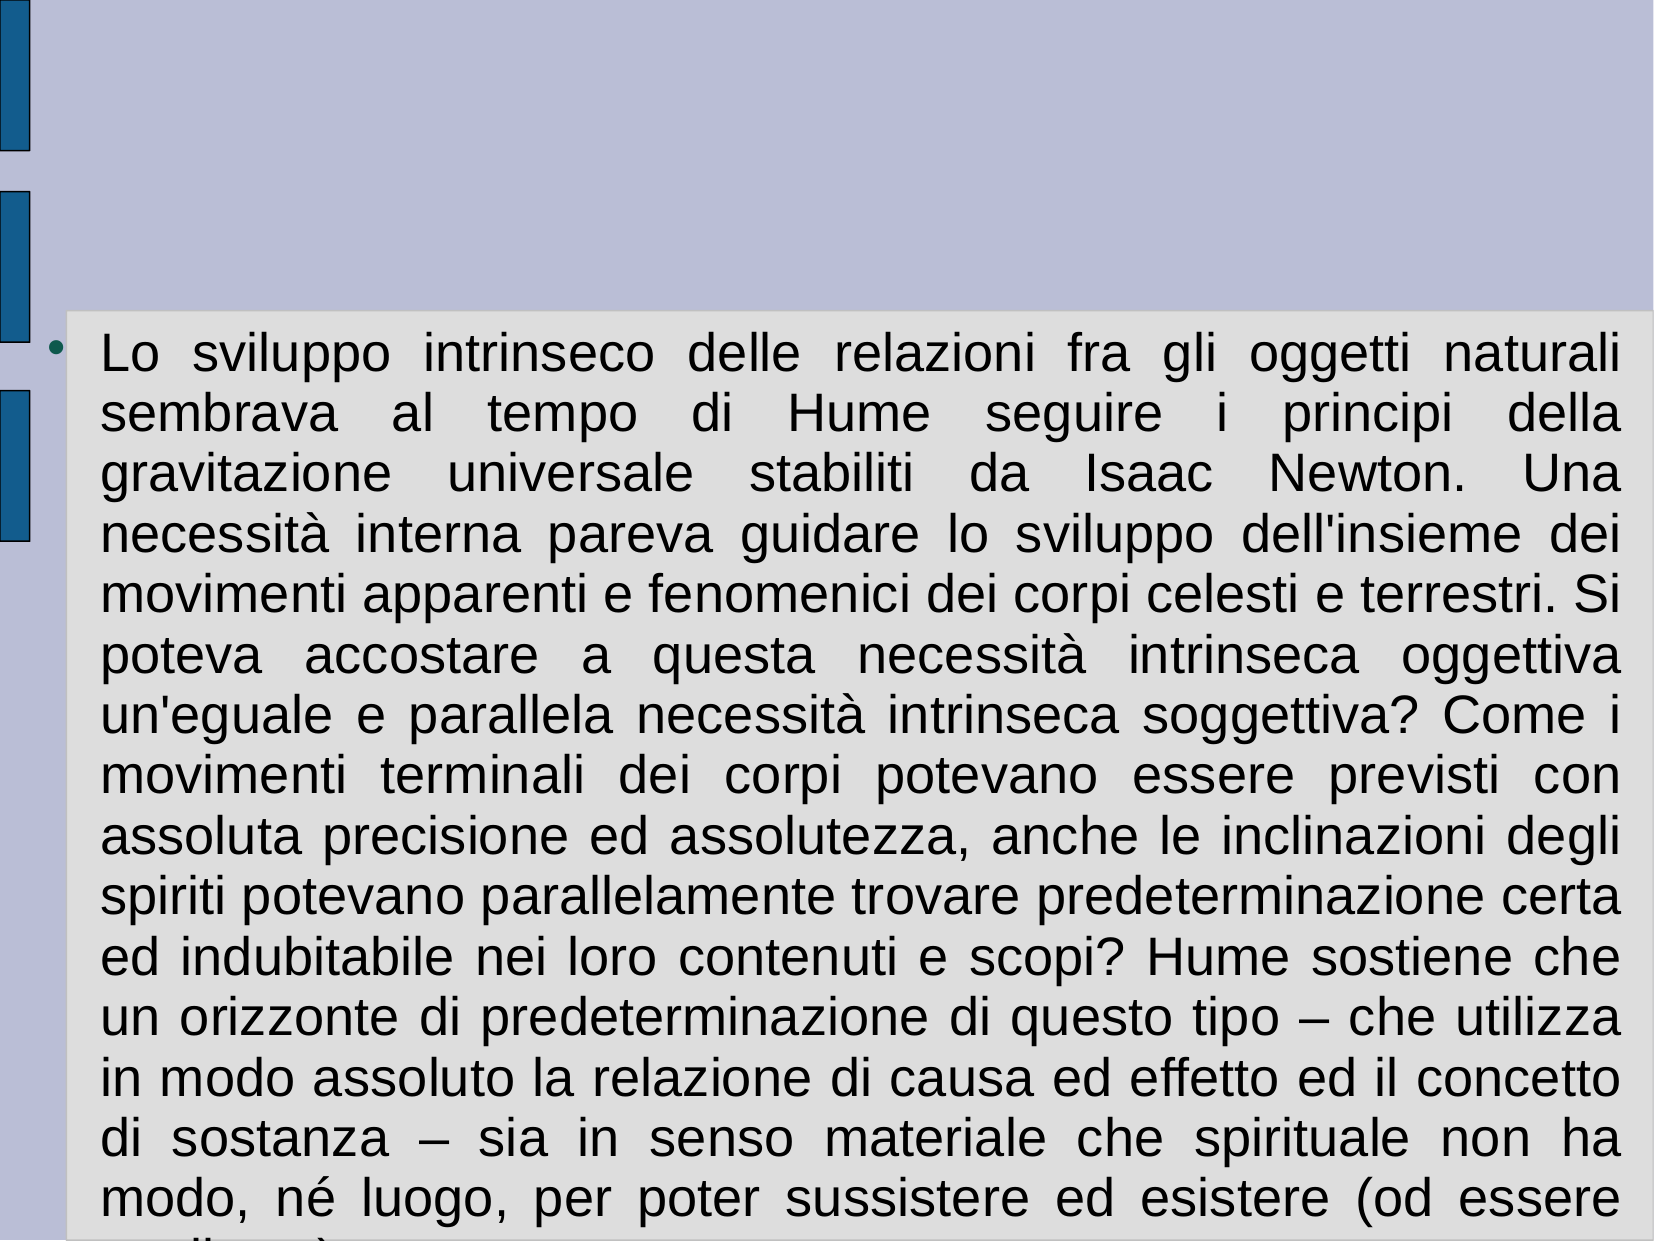

#
Lo sviluppo intrinseco delle relazioni fra gli oggetti naturali sembrava al tempo di Hume seguire i principi della gravitazione universale stabiliti da Isaac Newton. Una necessità interna pareva guidare lo sviluppo dell'insieme dei movimenti apparenti e fenomenici dei corpi celesti e terrestri. Si poteva accostare a questa necessità intrinseca oggettiva un'eguale e parallela necessità intrinseca soggettiva? Come i movimenti terminali dei corpi potevano essere previsti con assoluta precisione ed assolutezza, anche le inclinazioni degli spiriti potevano parallelamente trovare predeterminazione certa ed indubitabile nei loro contenuti e scopi? Hume sostiene che un orizzonte di predeterminazione di questo tipo – che utilizza in modo assoluto la relazione di causa ed effetto ed il concetto di sostanza – sia in senso materiale che spirituale non ha modo, né luogo, per poter sussistere ed esistere (od essere applicato).